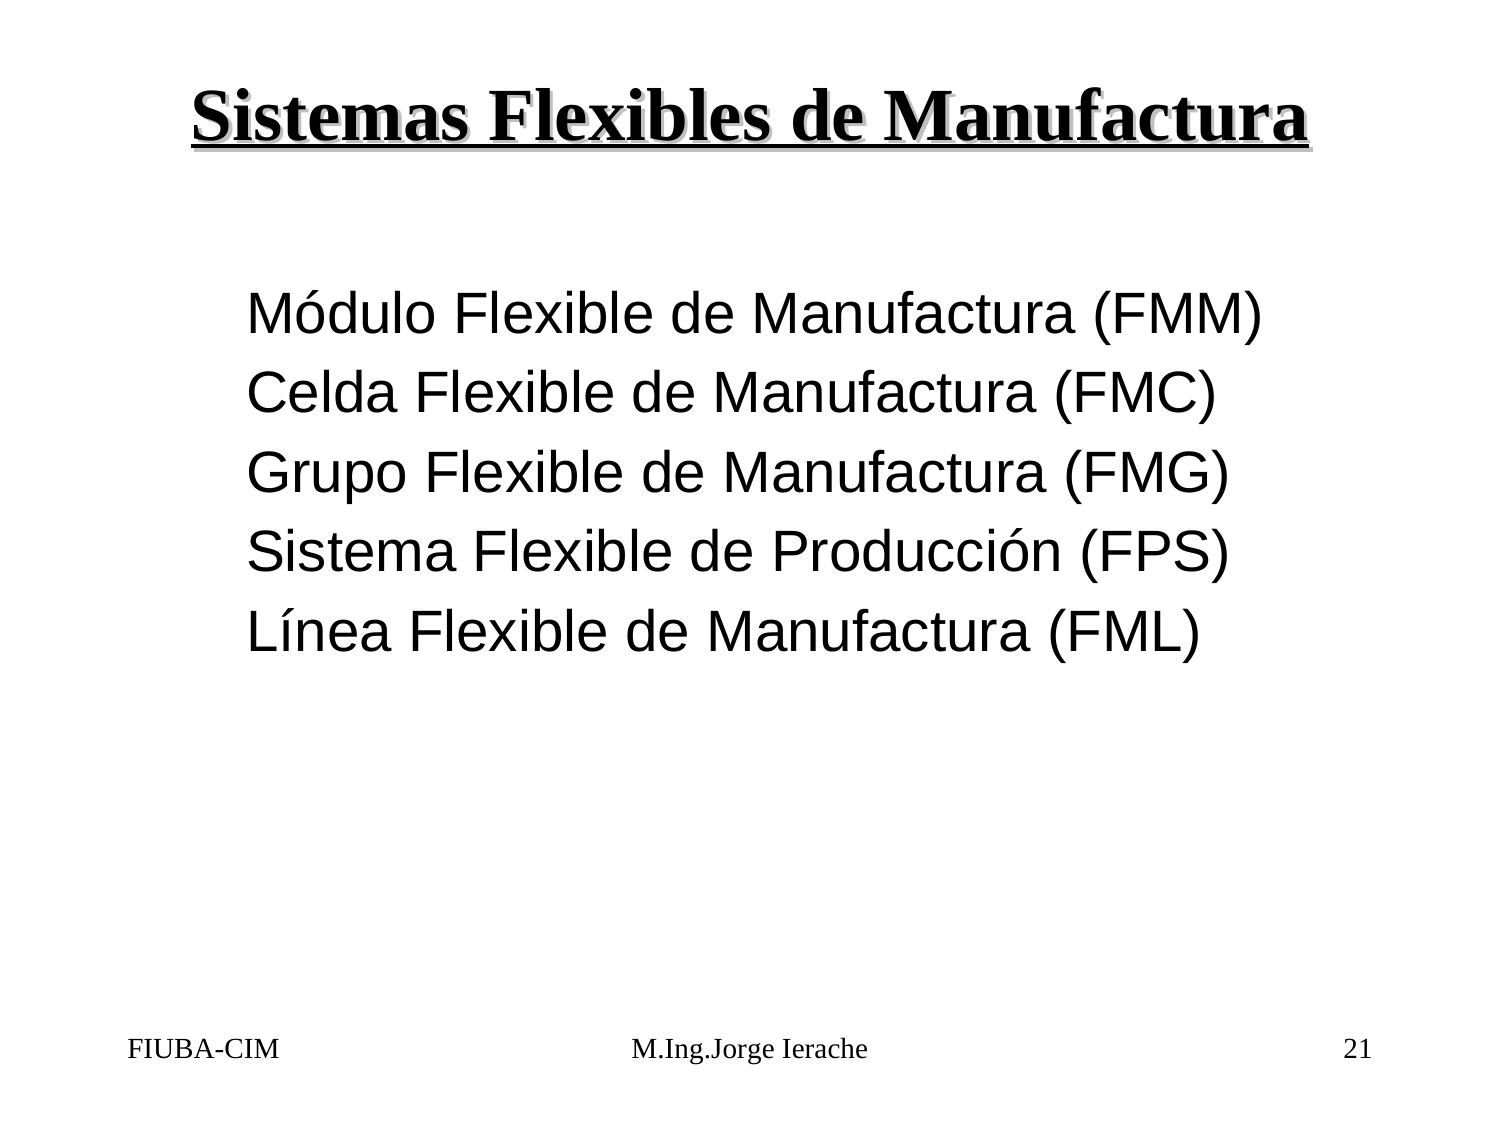

Sistemas Flexibles de Manufactura
# Módulo Flexible de Manufactura (FMM)
Celda Flexible de Manufactura (FMC)
Grupo Flexible de Manufactura (FMG)
Sistema Flexible de Producción (FPS)
Línea Flexible de Manufactura (FML)
FIUBA-CIM
M.Ing.Jorge Ierache
21